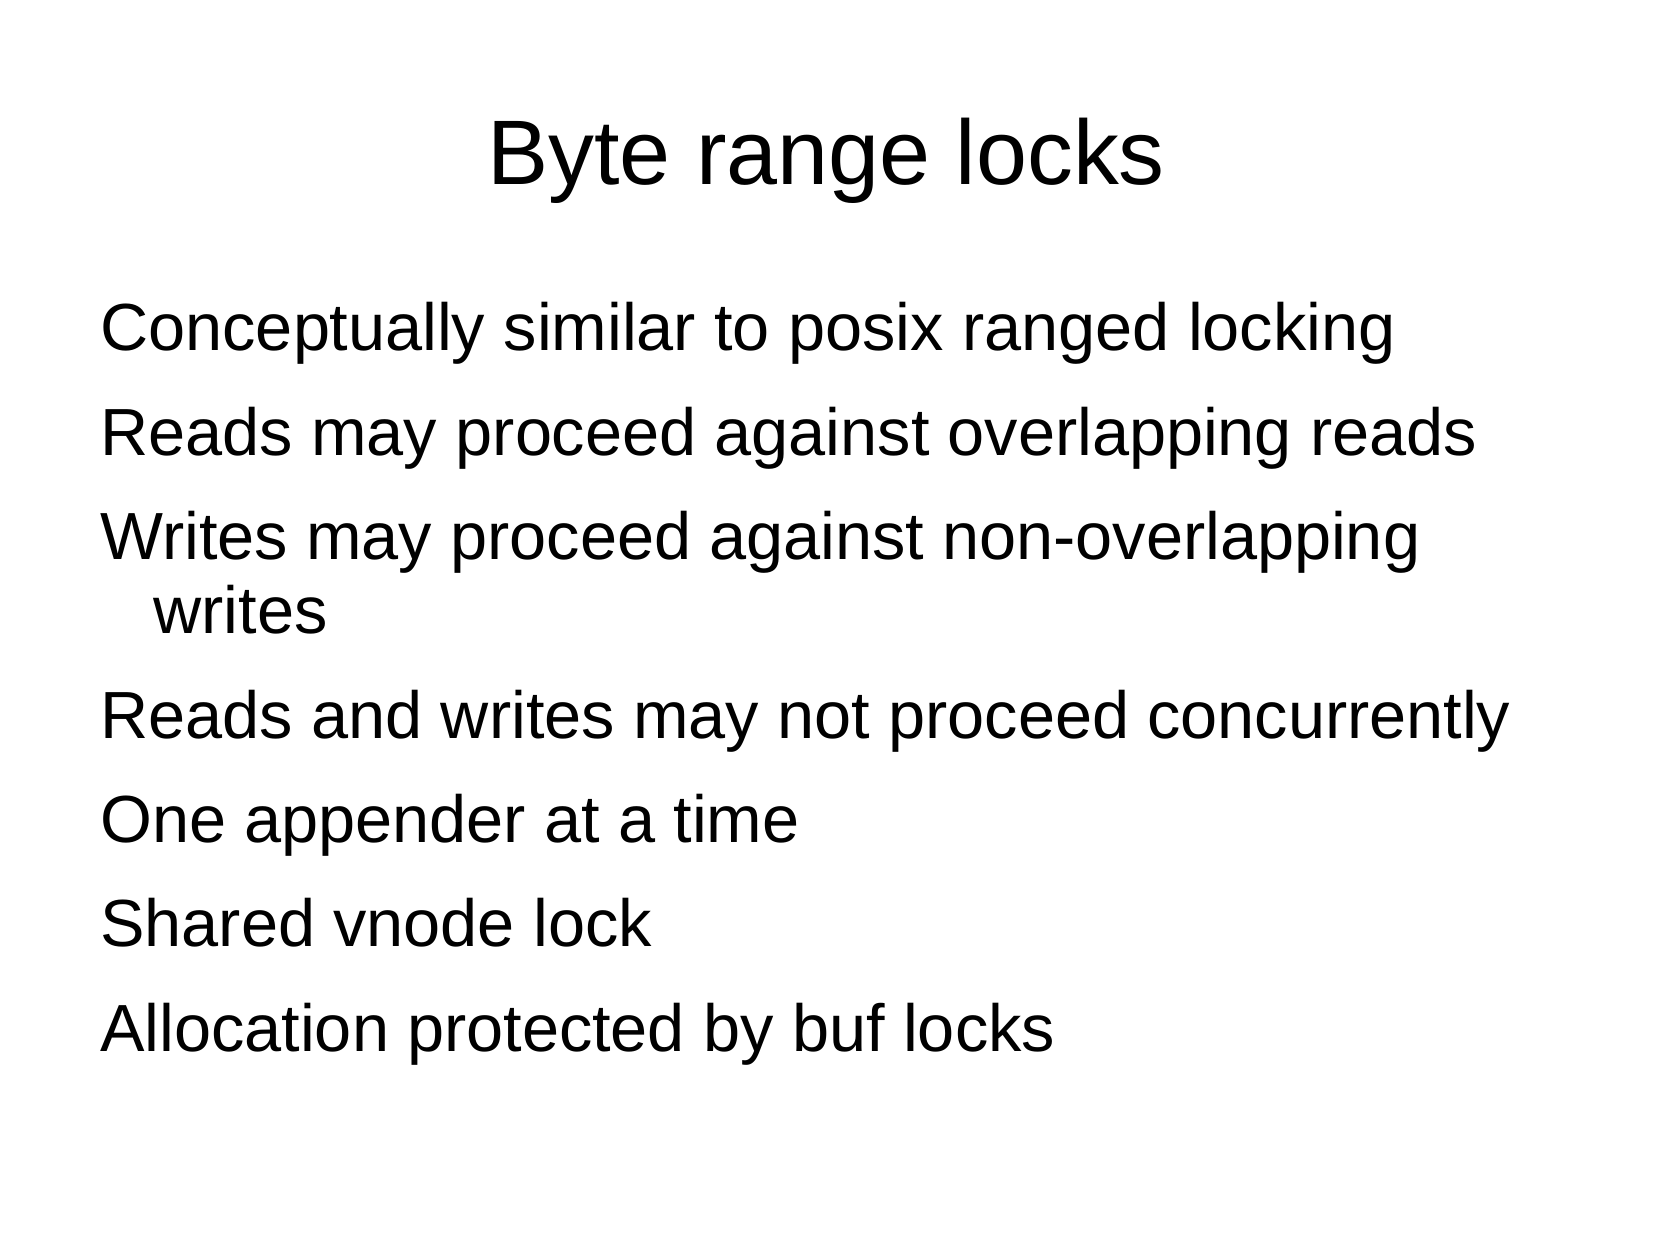

# Byte range locks
Conceptually similar to posix ranged locking
Reads may proceed against overlapping reads
Writes may proceed against non-overlapping writes
Reads and writes may not proceed concurrently
One appender at a time
Shared vnode lock
Allocation protected by buf locks